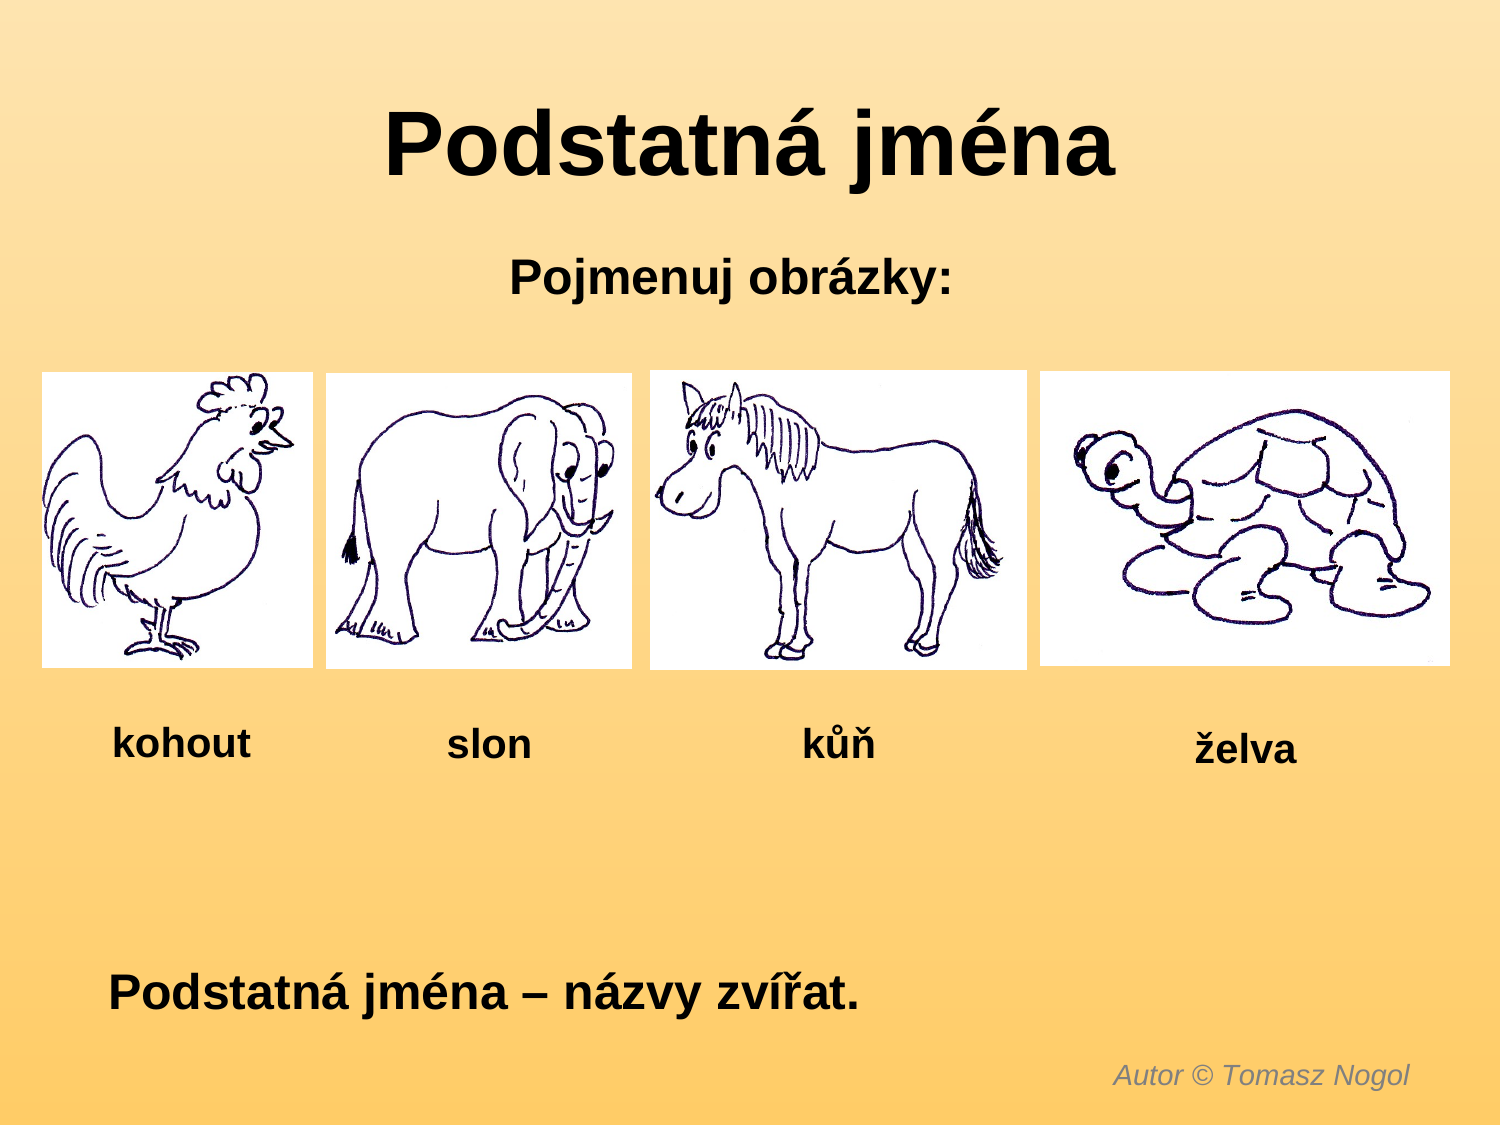

# Podstatná jména
Pojmenuj obrázky:
kohout
slon
kůň
želva
Podstatná jména – názvy zvířat.
Autor © Tomasz Nogol